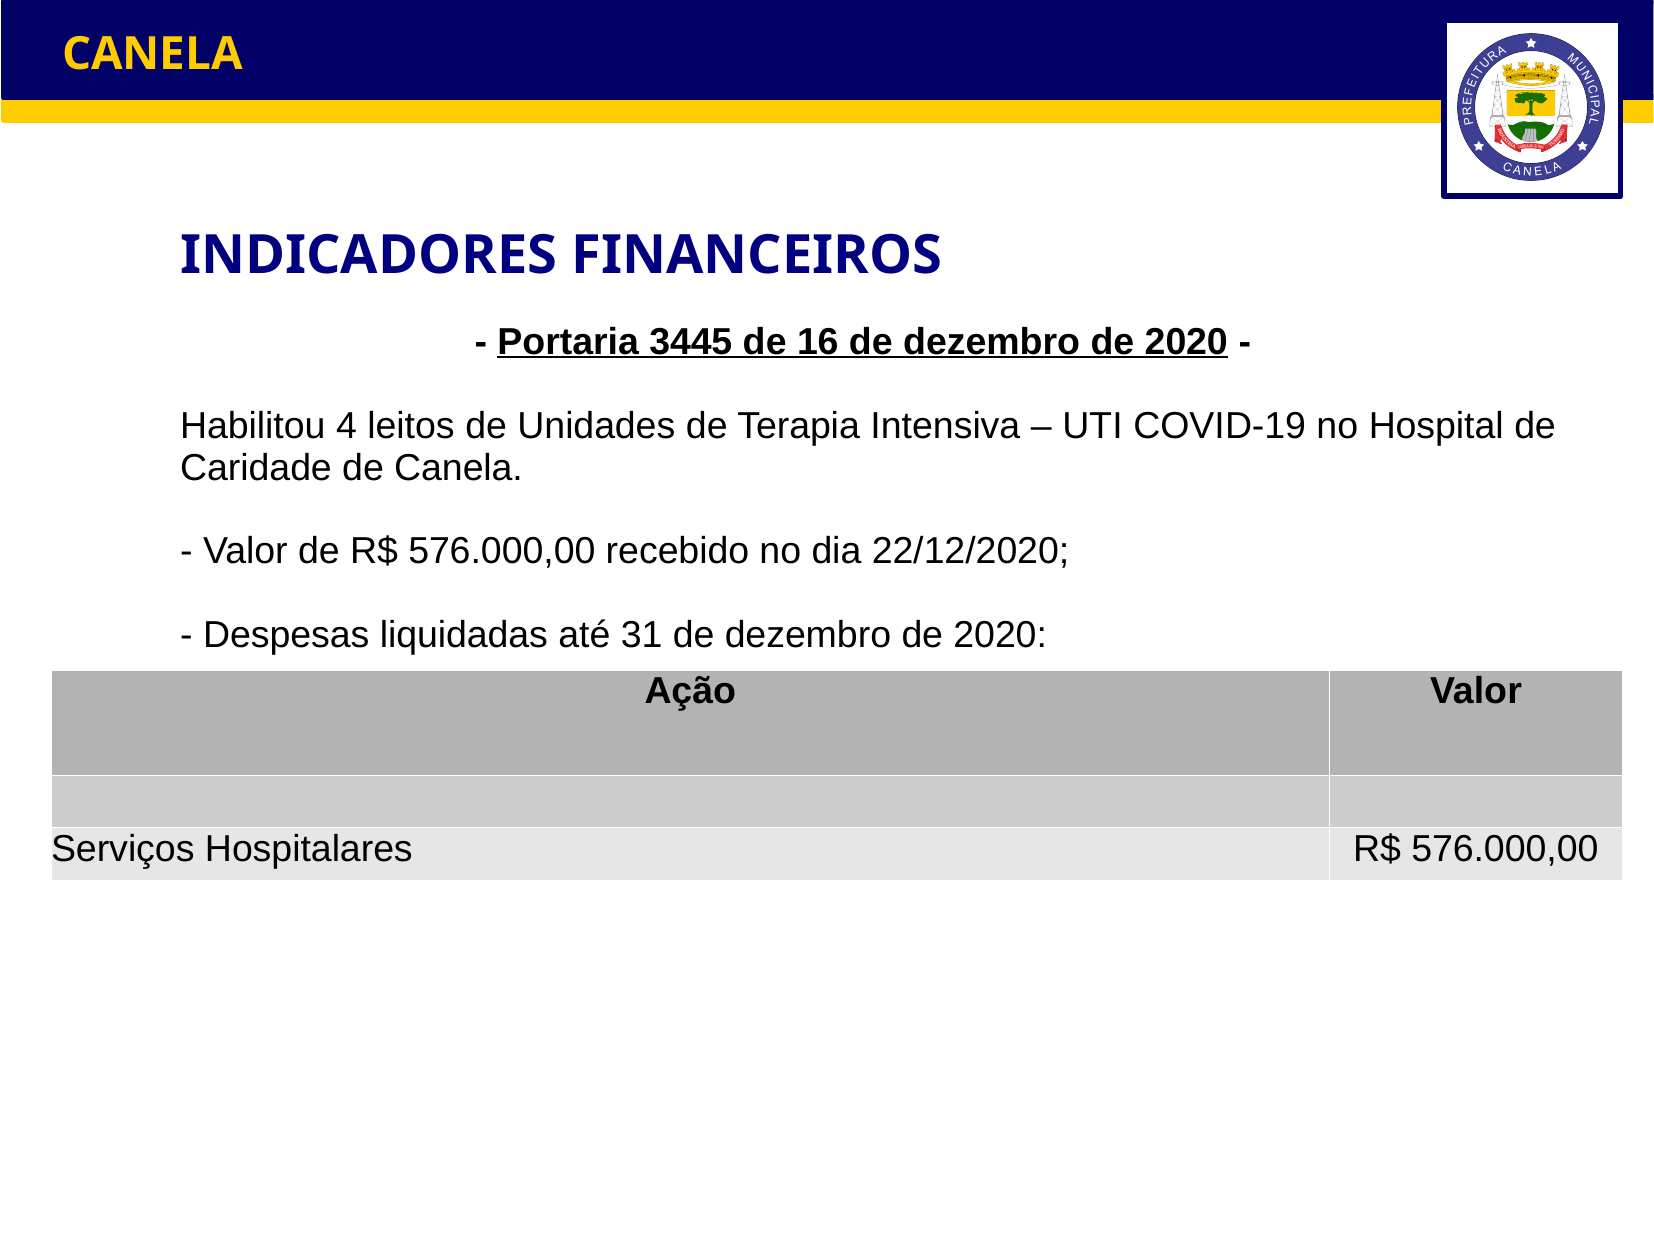

CANELA
CANELA
INDICADORES FINANCEIROS
- Portaria 3445 de 16 de dezembro de 2020 -
Habilitou 4 leitos de Unidades de Terapia Intensiva – UTI COVID-19 no Hospital de Caridade de Canela.
- Valor de R$ 576.000,00 recebido no dia 22/12/2020;
- Despesas liquidadas até 31 de dezembro de 2020:
| Ação | Valor |
| --- | --- |
| | |
| Serviços Hospitalares | R$ 576.000,00 |